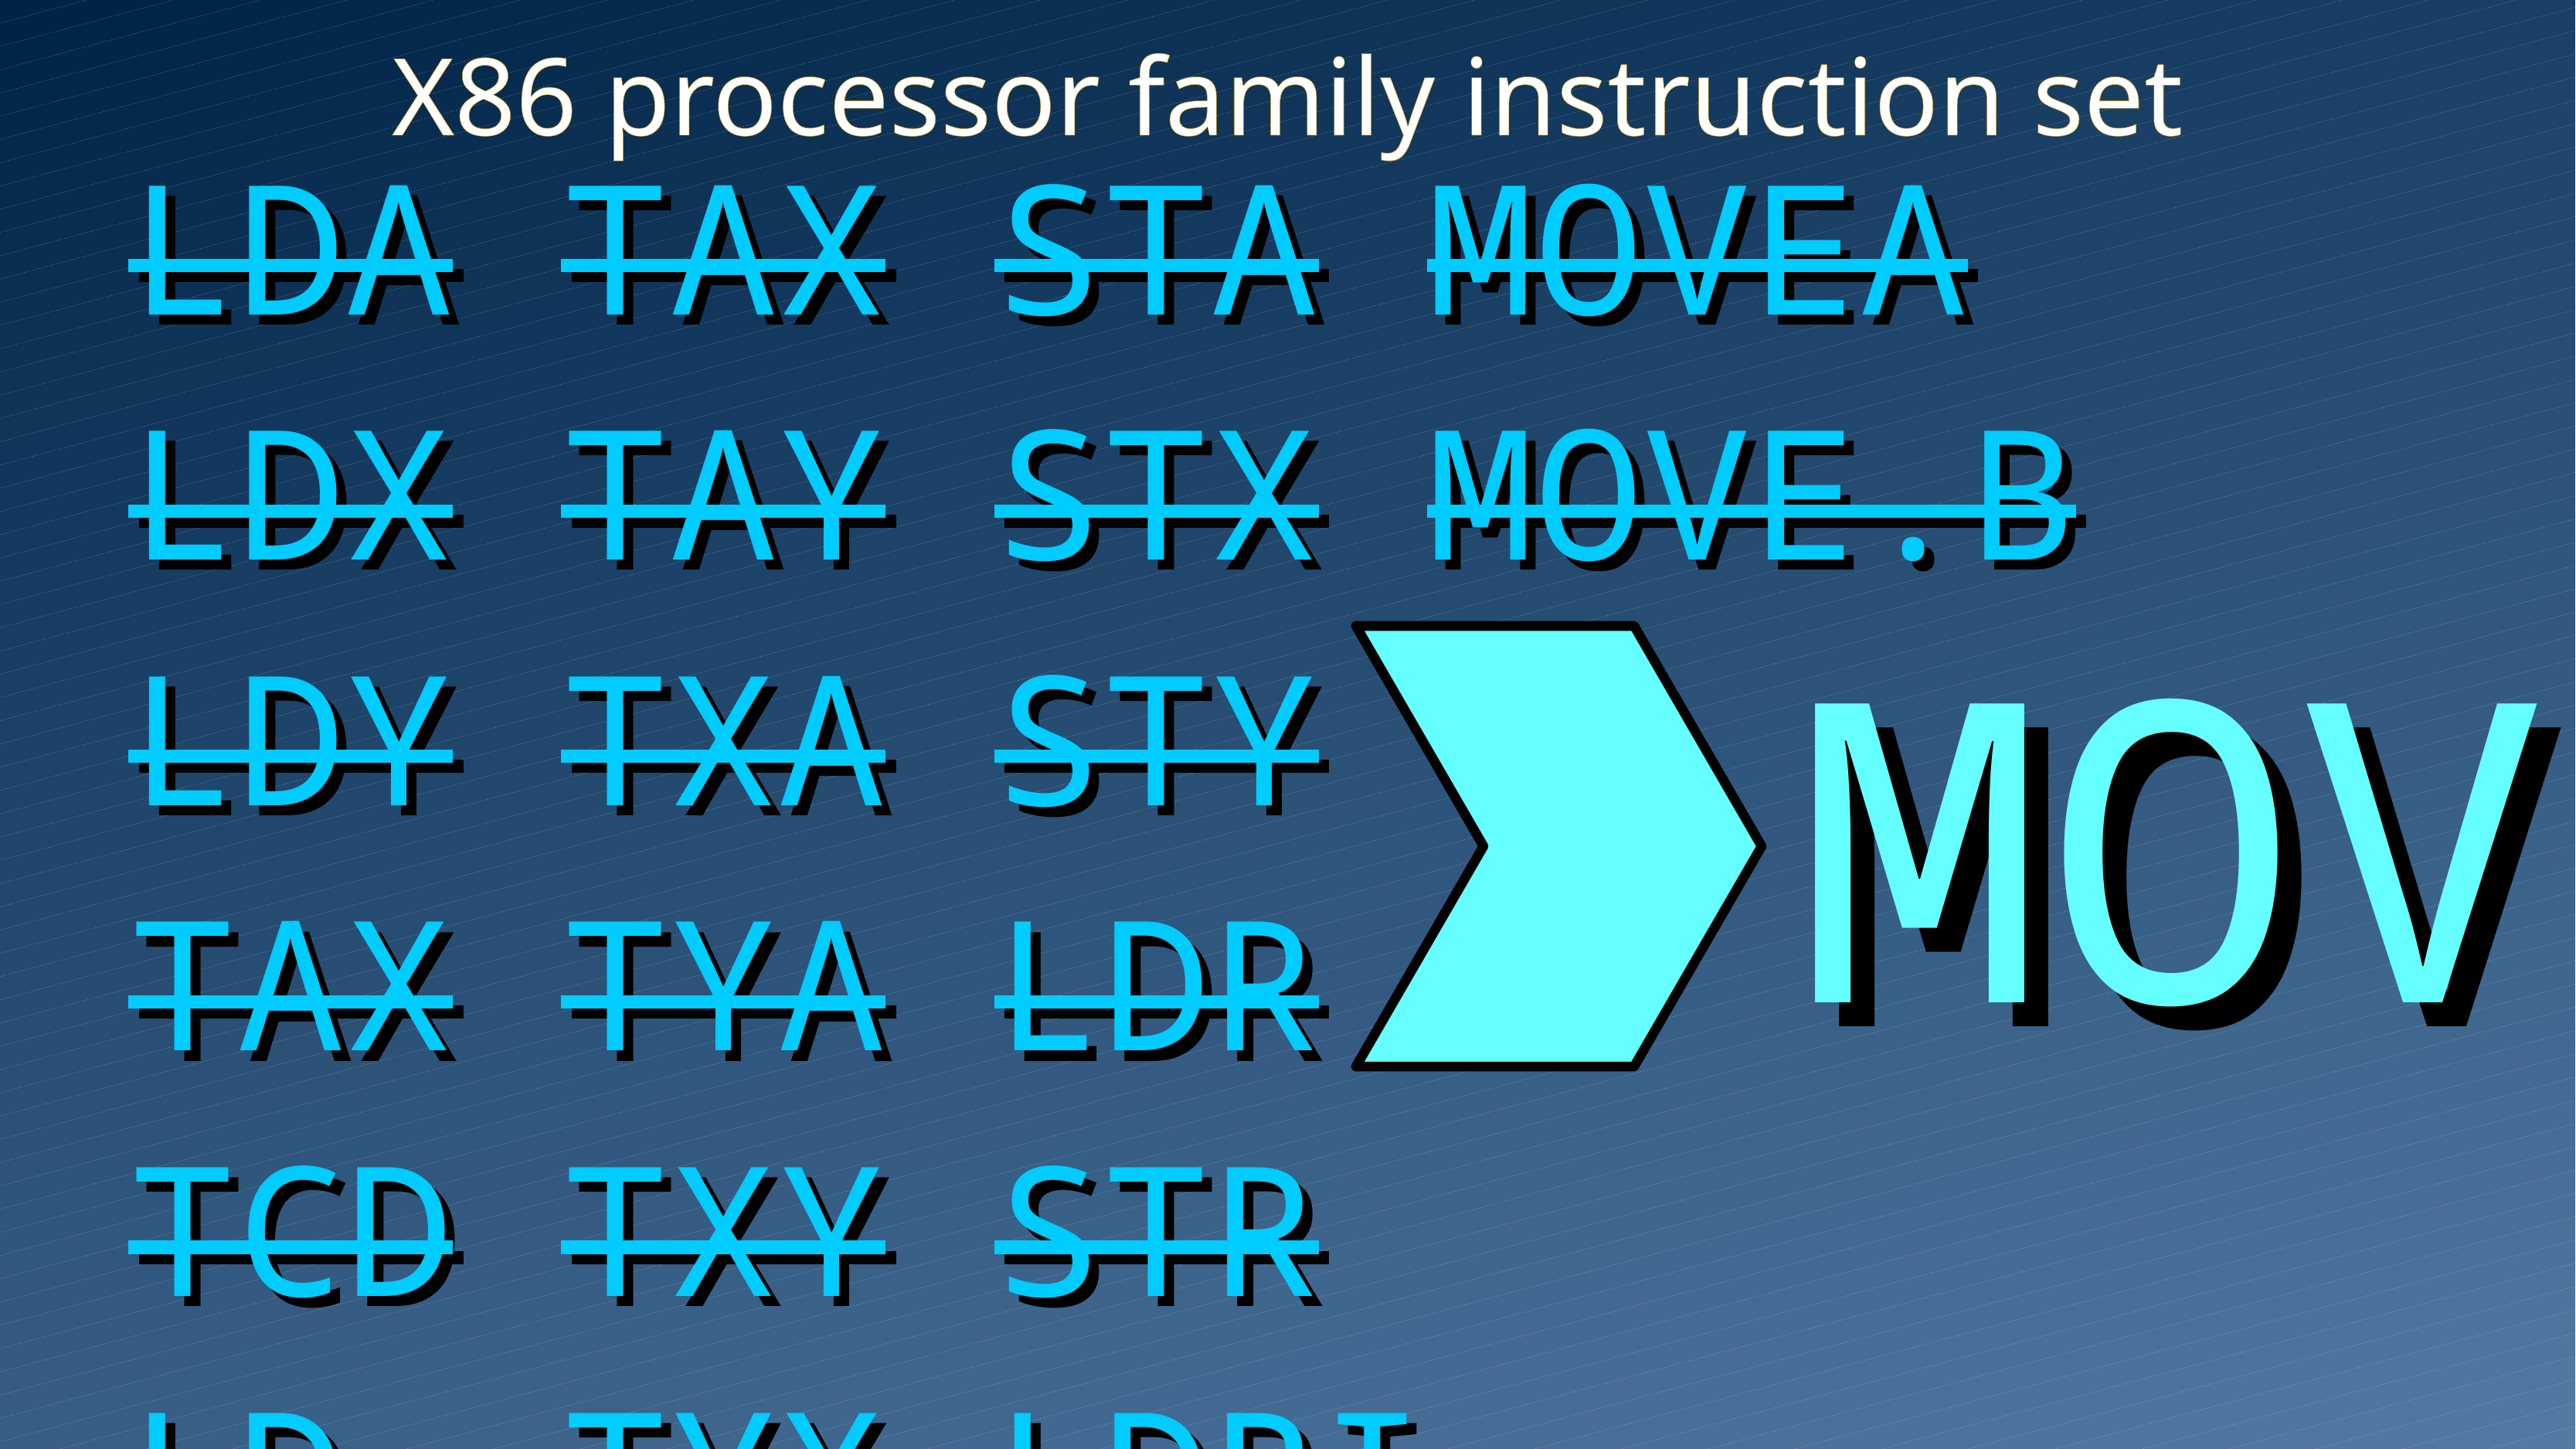

# X86 processor family instruction set
LDA TAX STA MOVEA
LDX TAY STX MOVE.B
LDY TXA STY
TAX TYA LDR
TCD TXY STR
LD TYX LDRI
ST STRI
 MOV